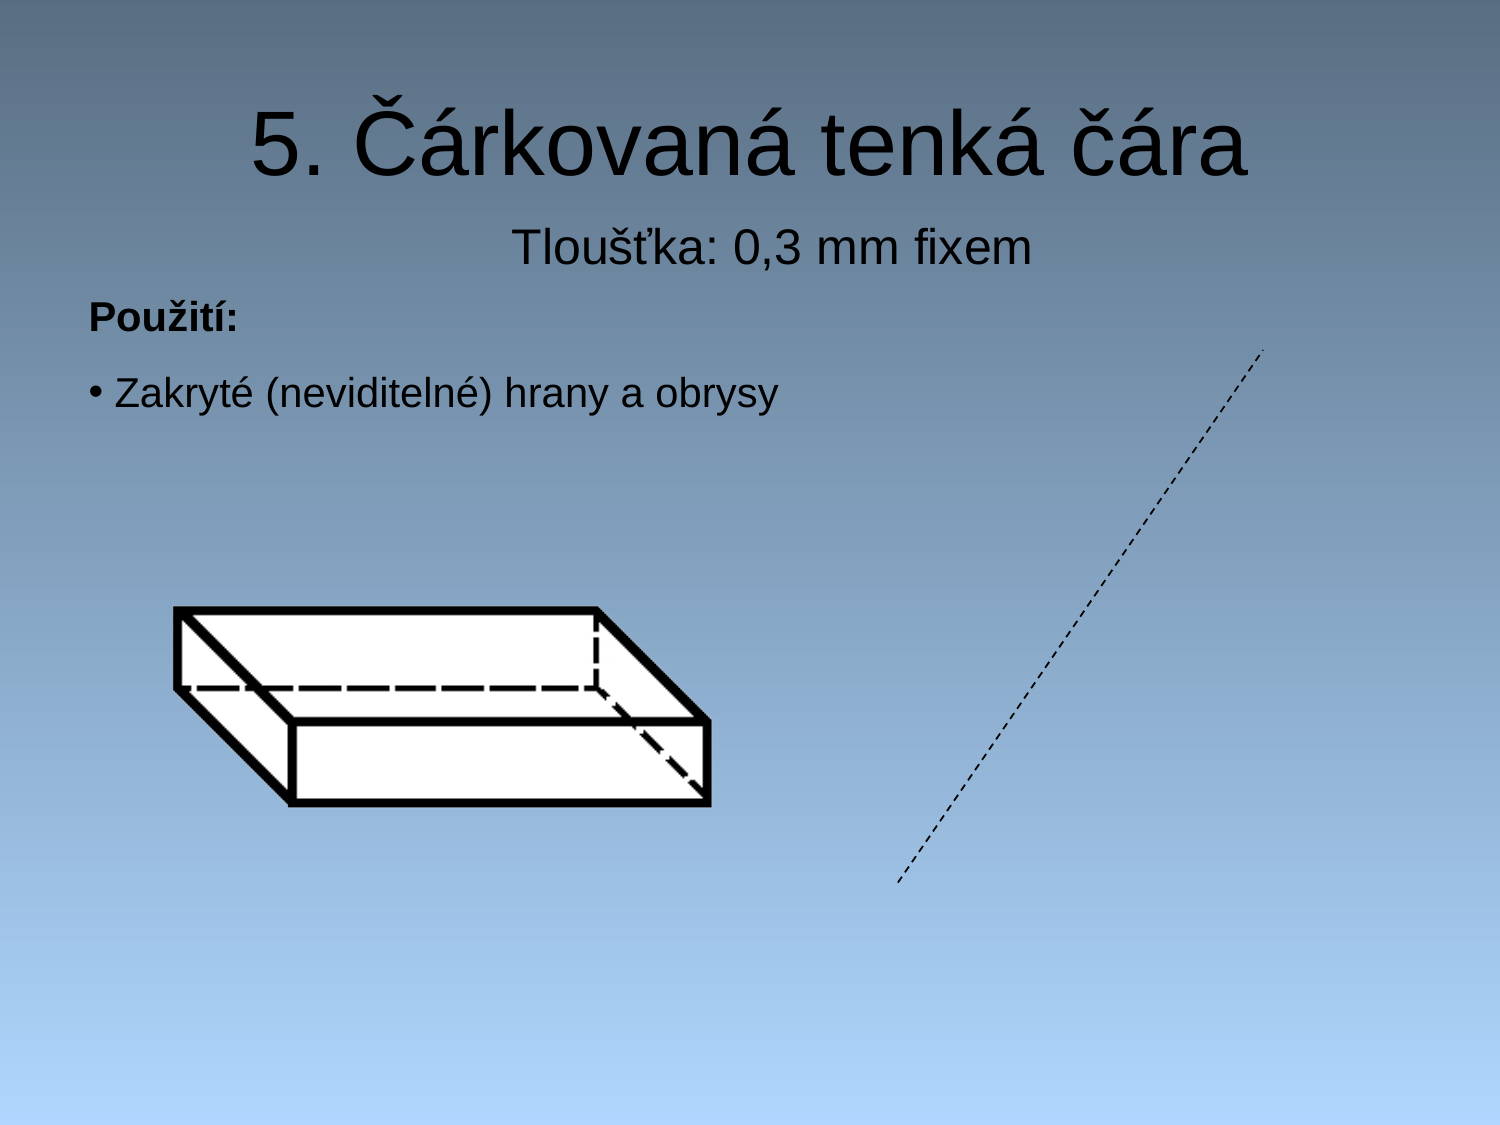

# 5. Čárkovaná tenká čára
Tloušťka: 0,3 mm fixem
Použití:
 Zakryté (neviditelné) hrany a obrysy